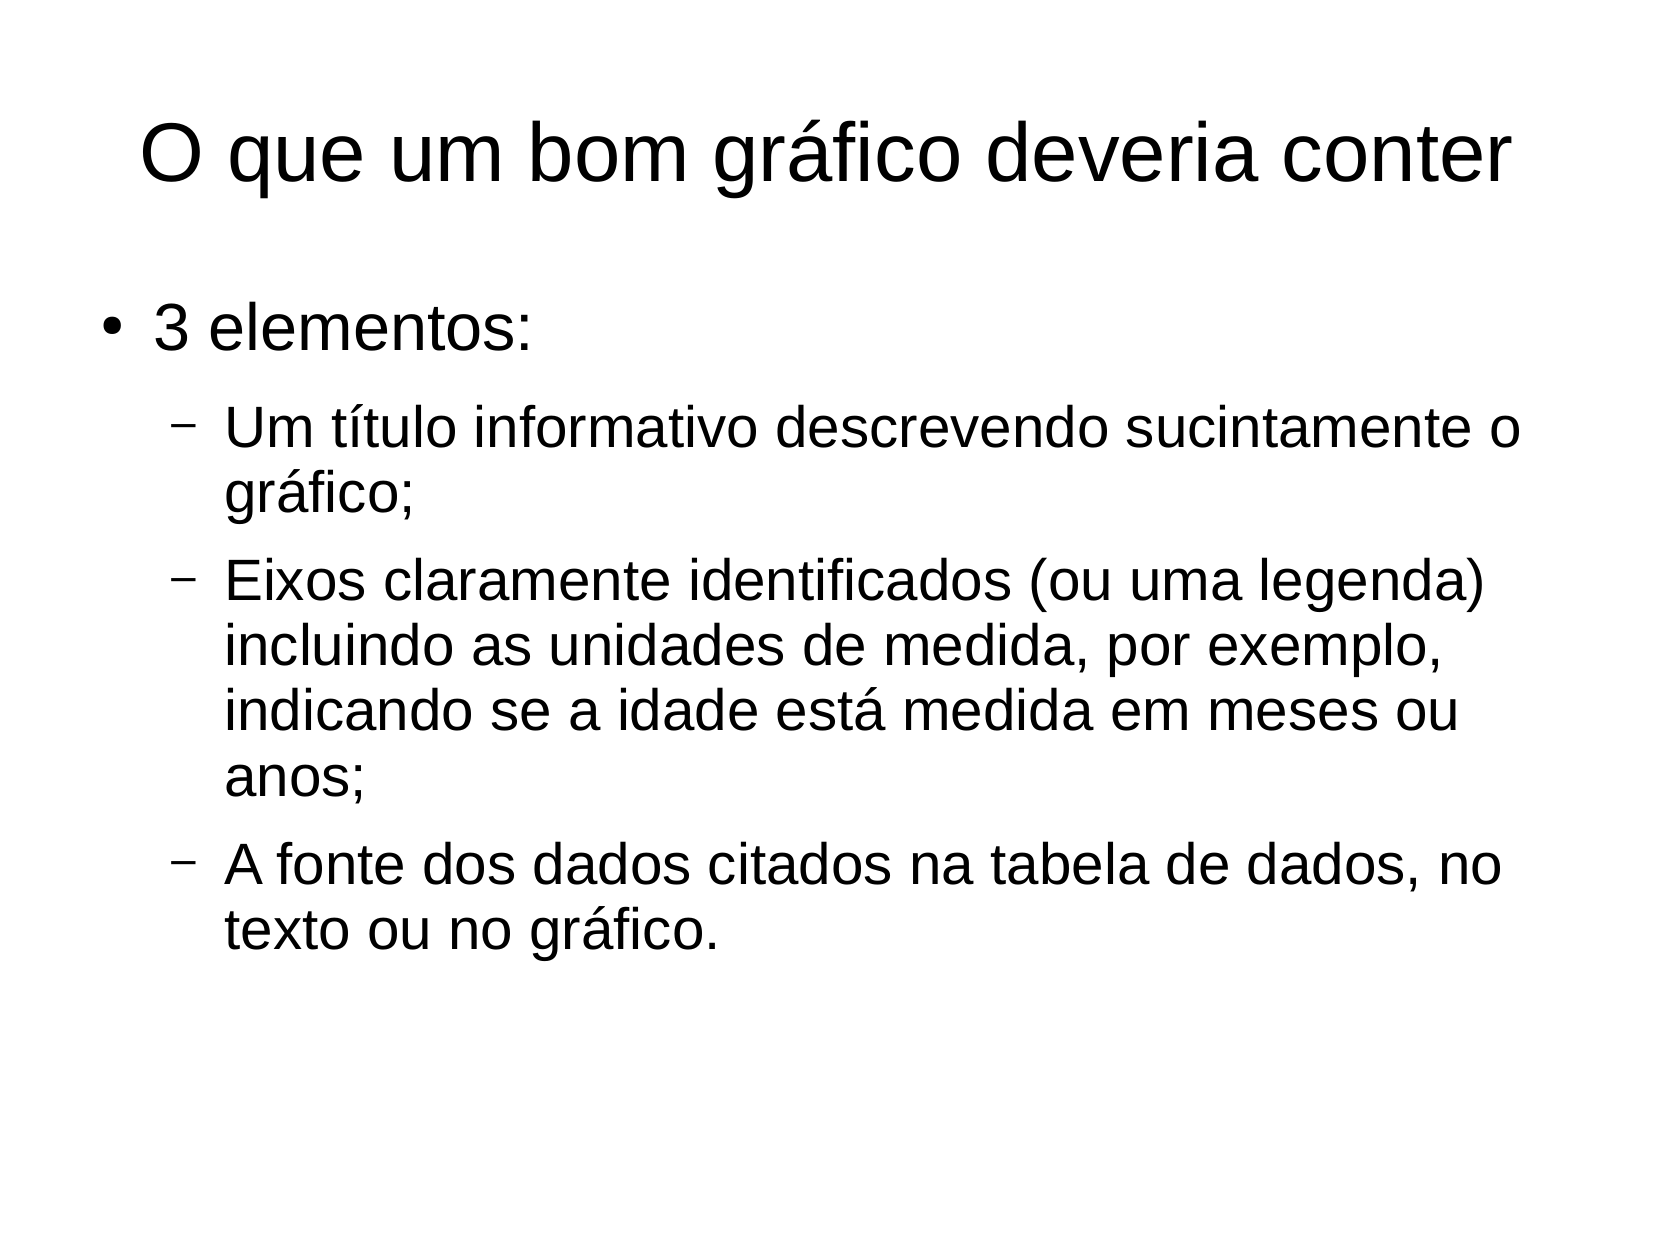

# O que um bom gráfico deveria conter
3 elementos:
Um título informativo descrevendo sucintamente o gráfico;
Eixos claramente identificados (ou uma legenda) incluindo as unidades de medida, por exemplo, indicando se a idade está medida em meses ou anos;
A fonte dos dados citados na tabela de dados, no texto ou no gráfico.